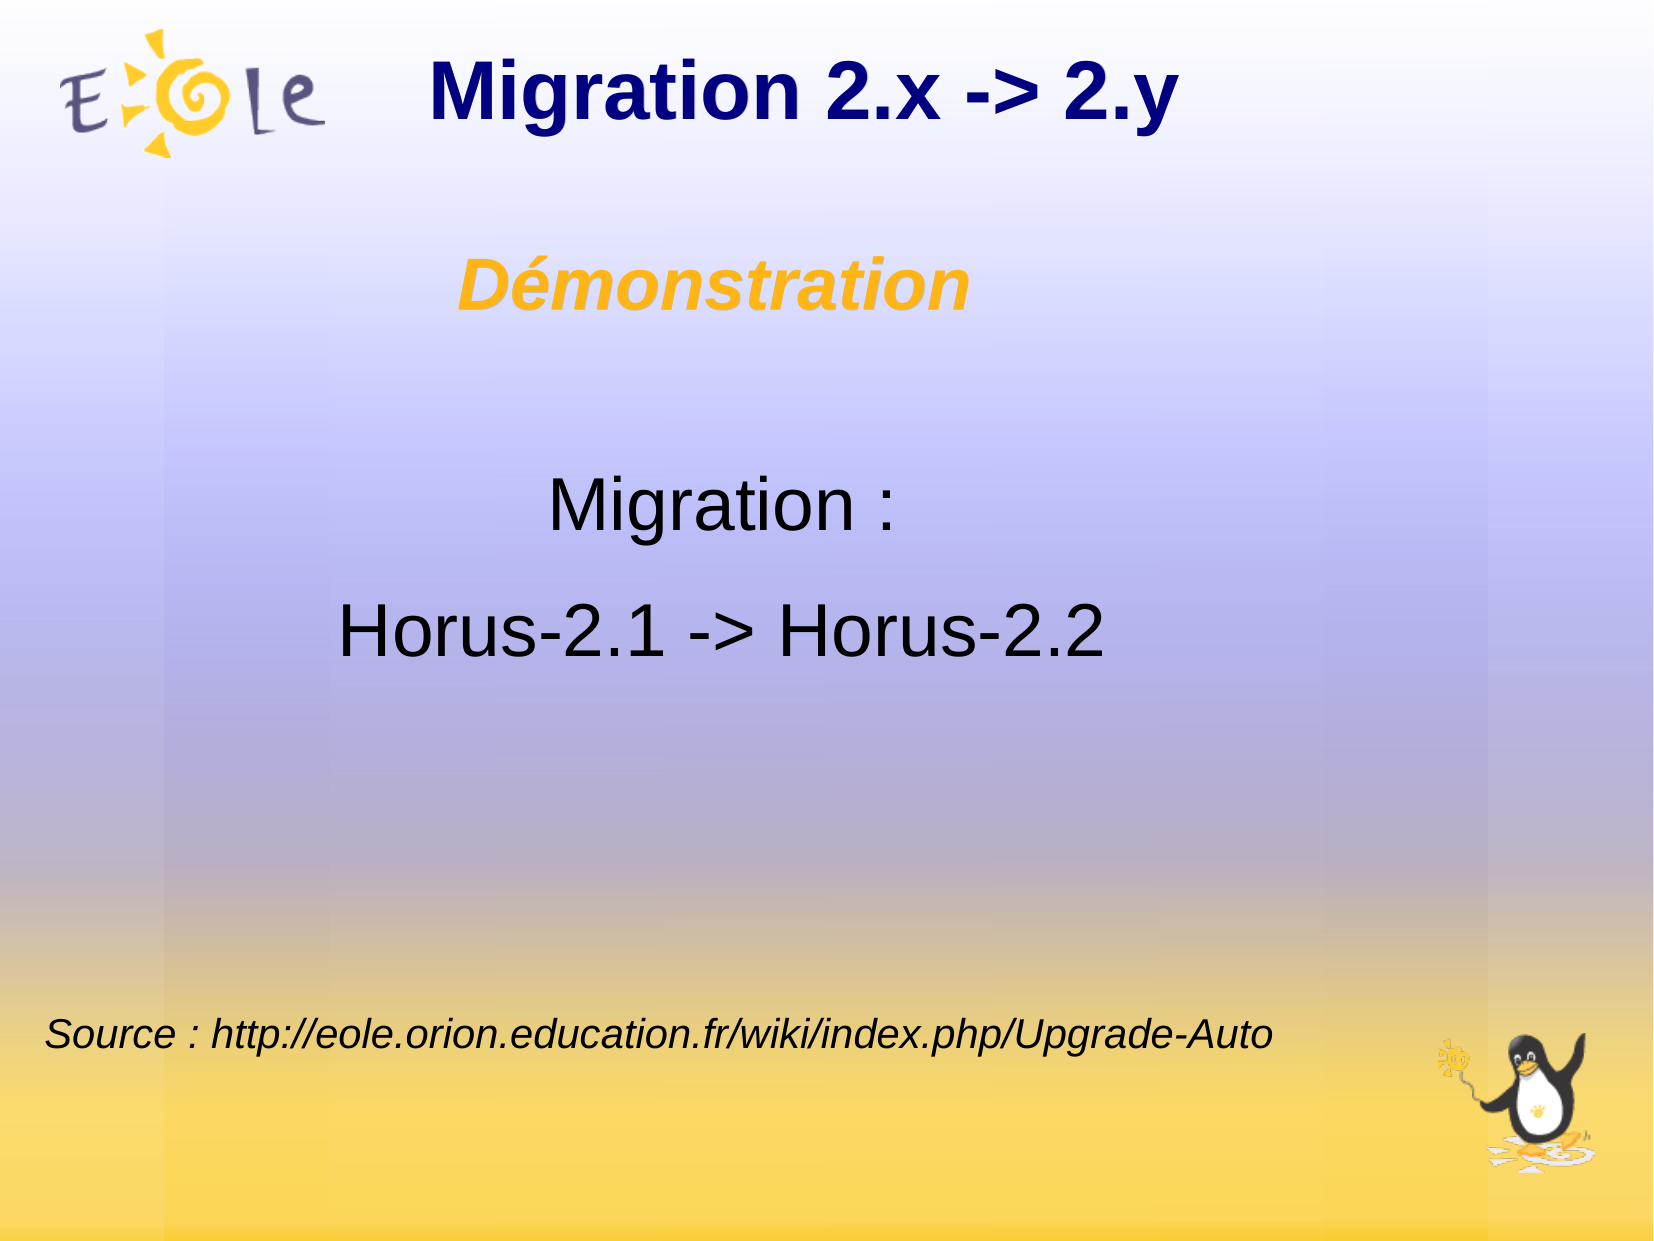

Migration 2.x -> 2.y
Démonstration
Migration :
Horus-2.1 -> Horus-2.2
Source : http://eole.orion.education.fr/wiki/index.php/Upgrade-Auto